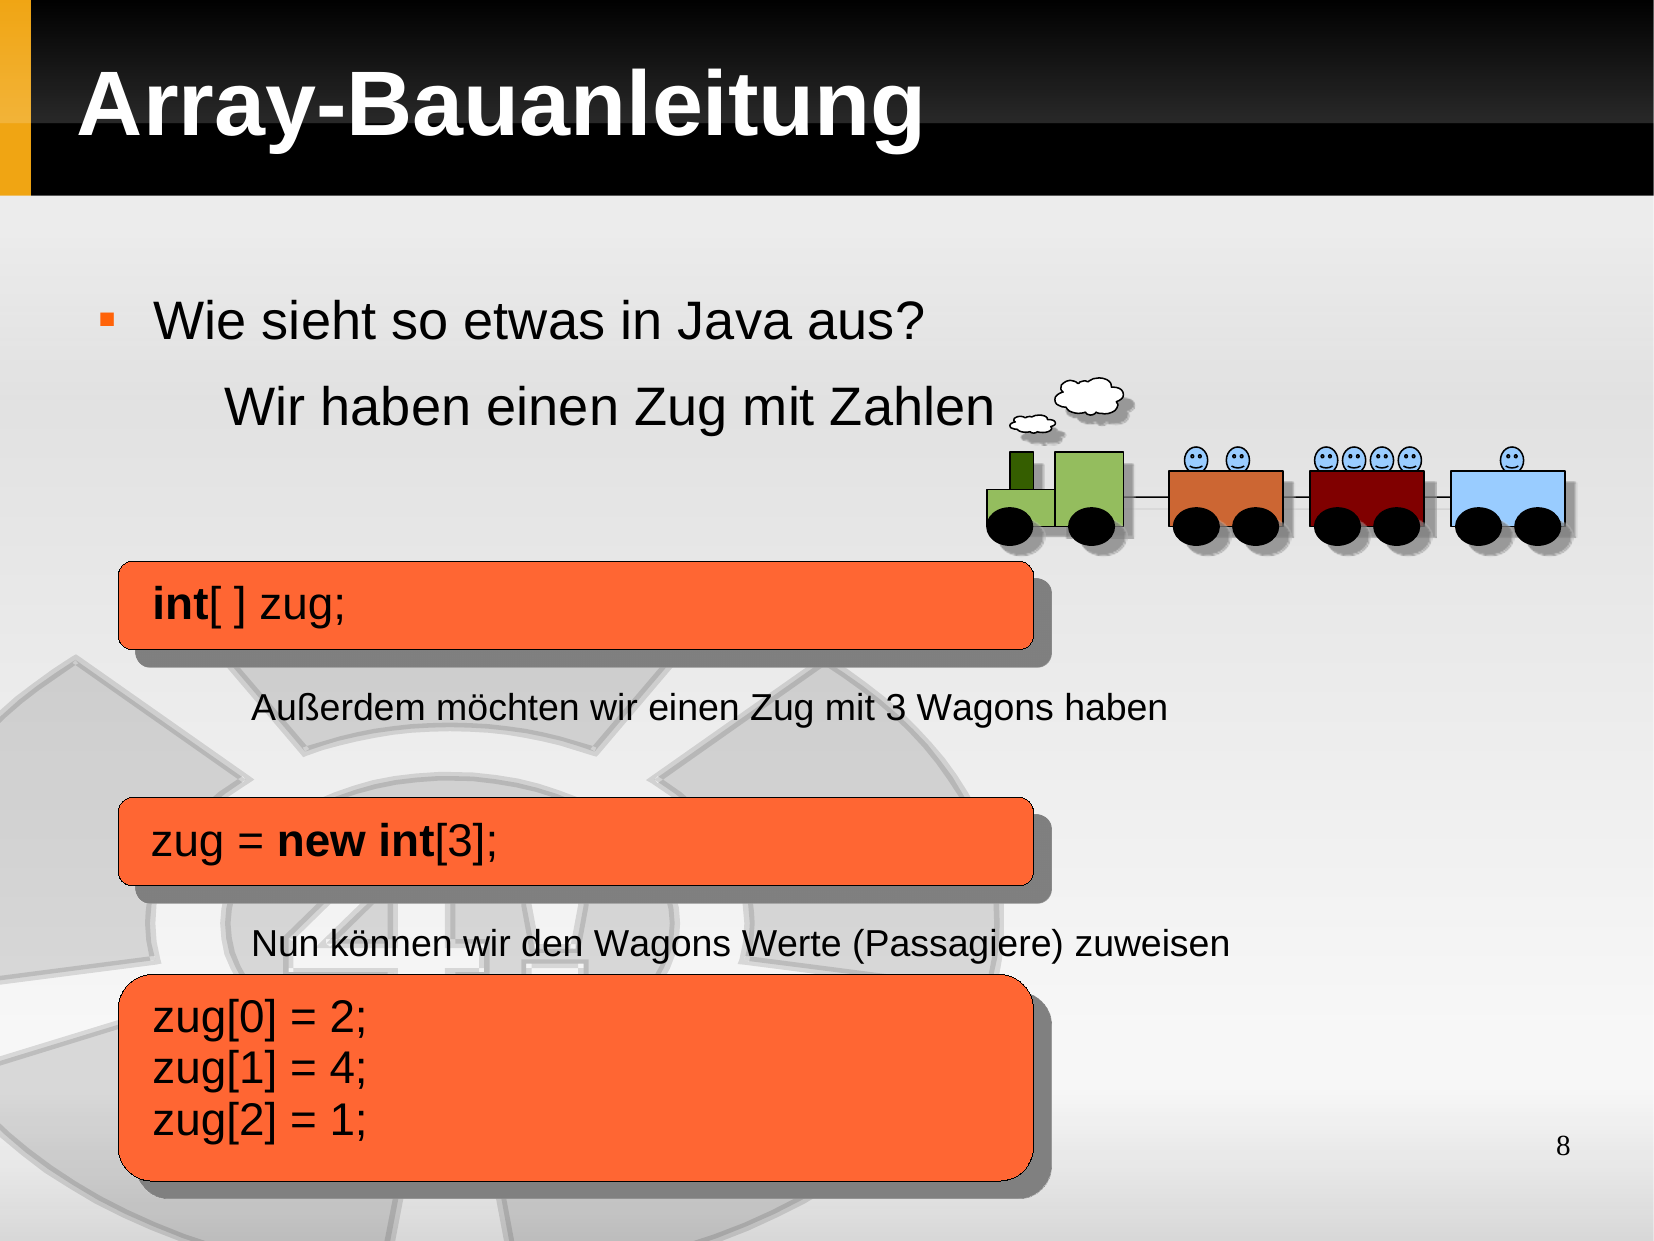

# Array-Bauanleitung
Wie sieht so etwas in Java aus?
Wir haben einen Zug mit Zahlen
int[ ] zug;
Außerdem möchten wir einen Zug mit 3 Wagons haben
zug = new int[3];
Nun können wir den Wagons Werte (Passagiere) zuweisen
zug[0] = 2;
zug[1] = 4;
zug[2] = 1;
8